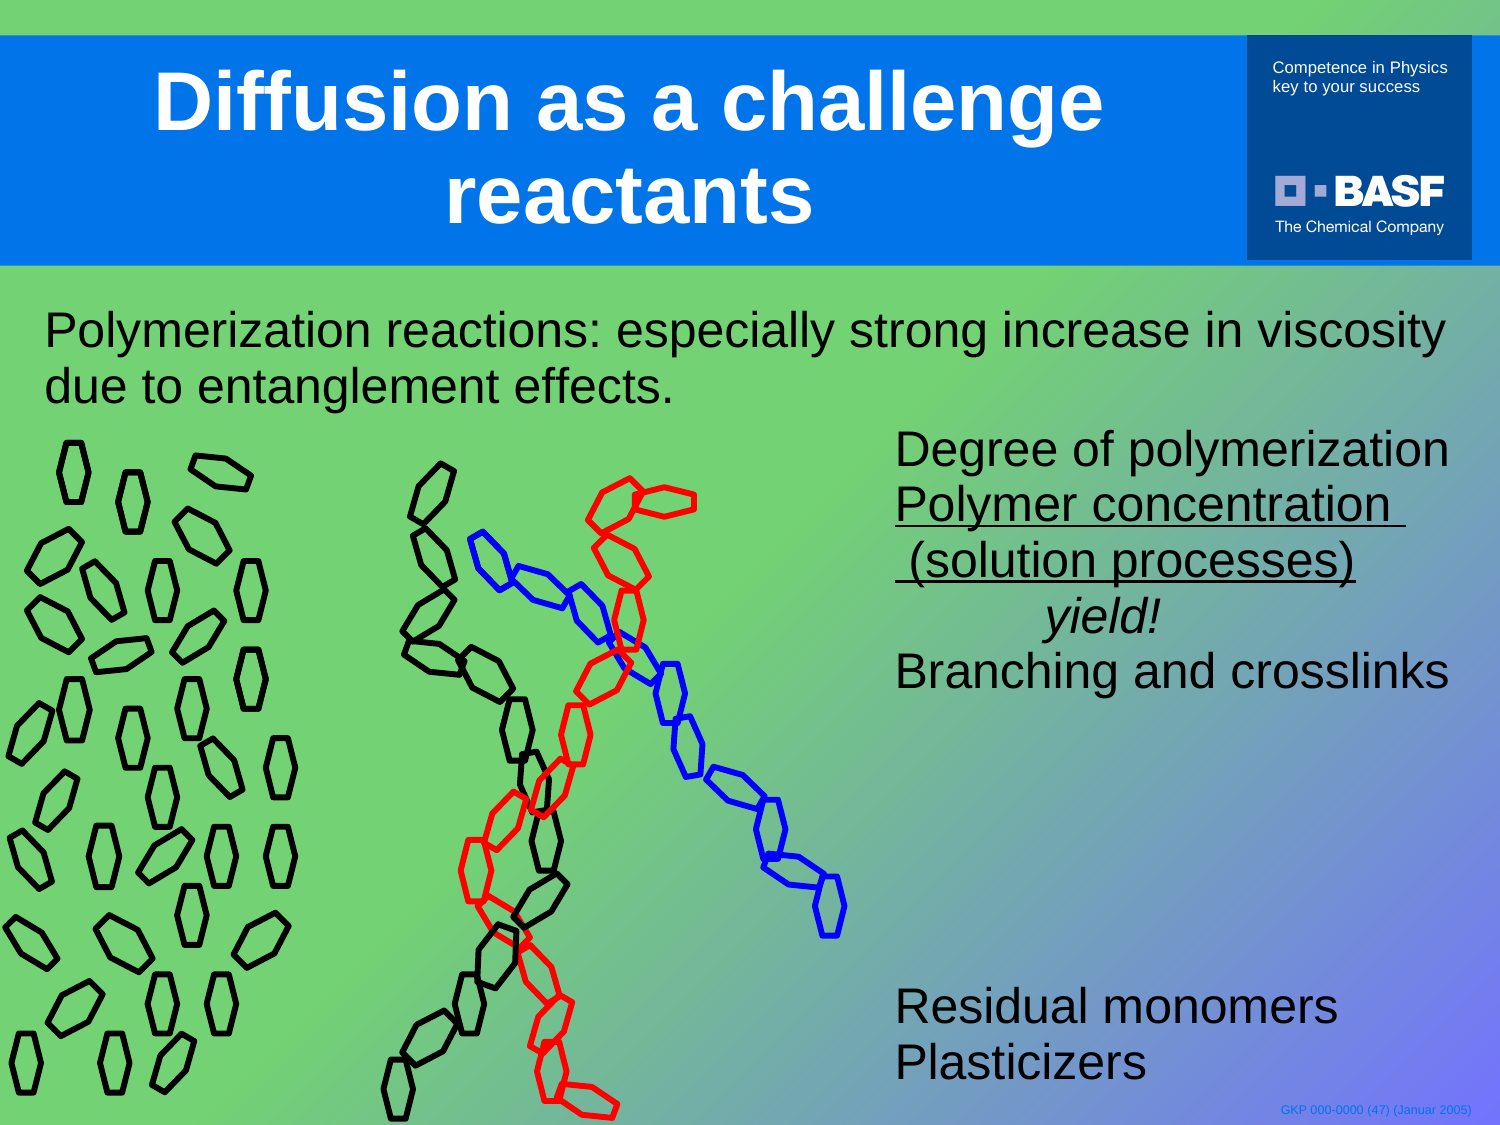

# Diffusion as a challenge reactants
Polymerization reactions: especially strong increase in viscosity
due to entanglement effects.
Degree of polymerization
Polymer concentration
 (solution processes)
 	yield!
Branching and crosslinks
Residual monomers
Plasticizers